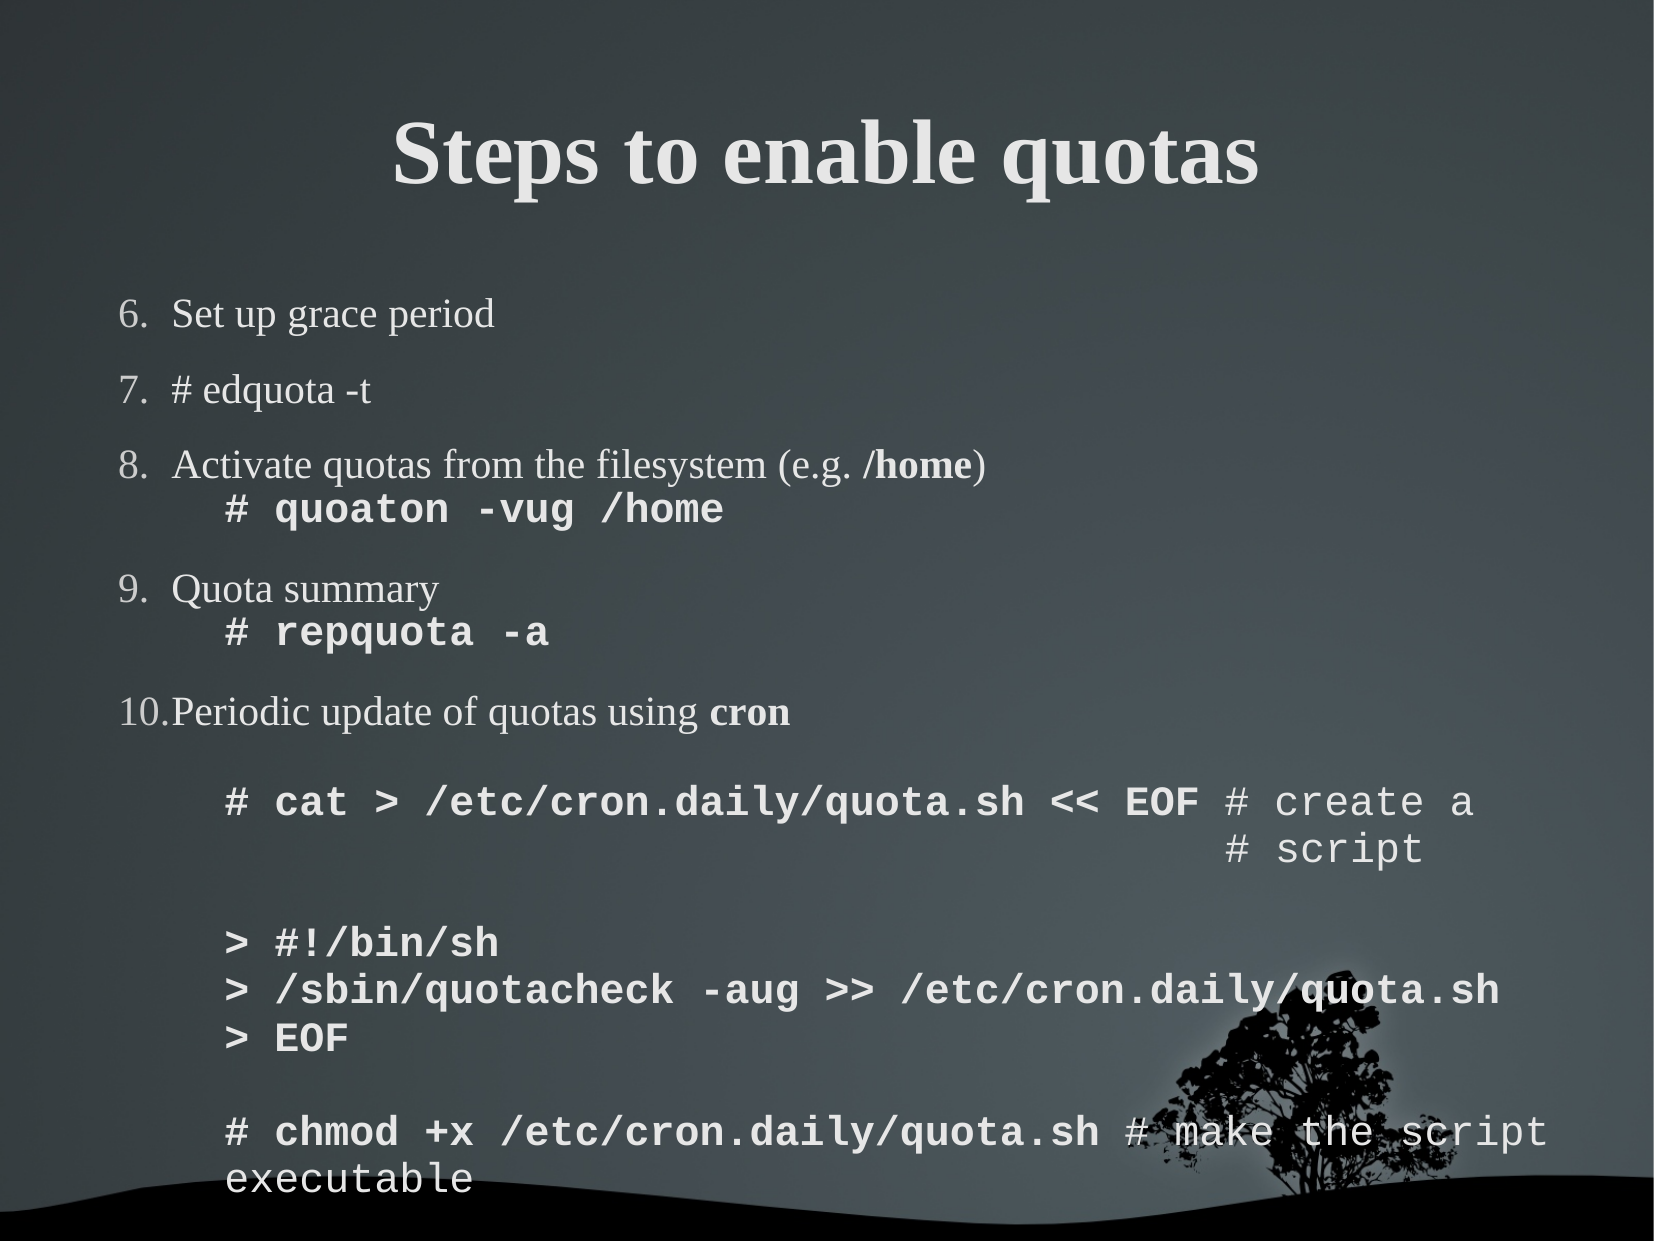

Steps to enable quotas
# Set up grace period
# edquota -t
Activate quotas from the filesystem (e.g. /home)
# quoaton -vug /home
Quota summary
# repquota -a
Periodic update of quotas using cron
# cat > /etc/cron.daily/quota.sh << EOF # create a # script
> #!/bin/sh
> /sbin/quotacheck -aug >> /etc/cron.daily/quota.sh
> EOF
# chmod +x /etc/cron.daily/quota.sh # make the script executable